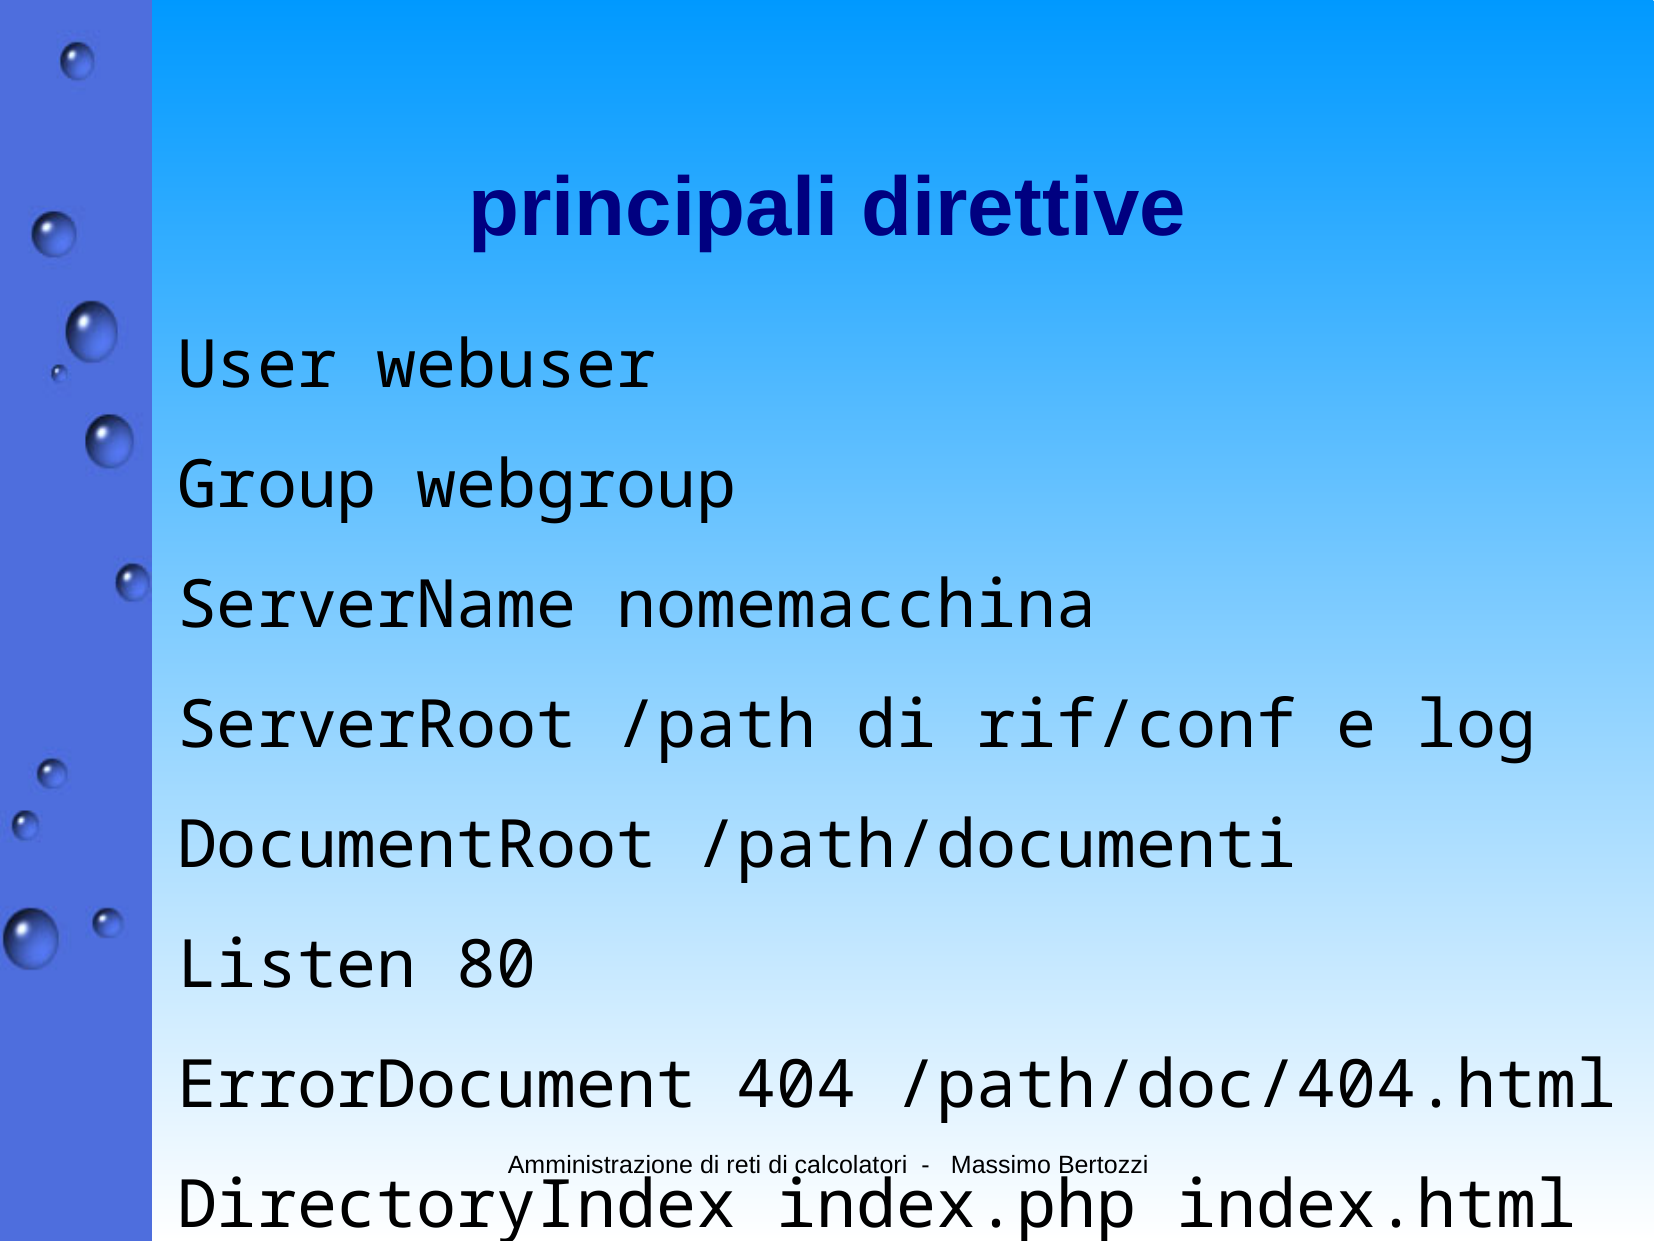

# principali direttive
User webuser
Group webgroup
ServerName nomemacchina
ServerRoot /path di rif/conf e log
DocumentRoot /path/documenti
Listen 80
ErrorDocument 404 /path/doc/404.html
DirectoryIndex index.php index.html